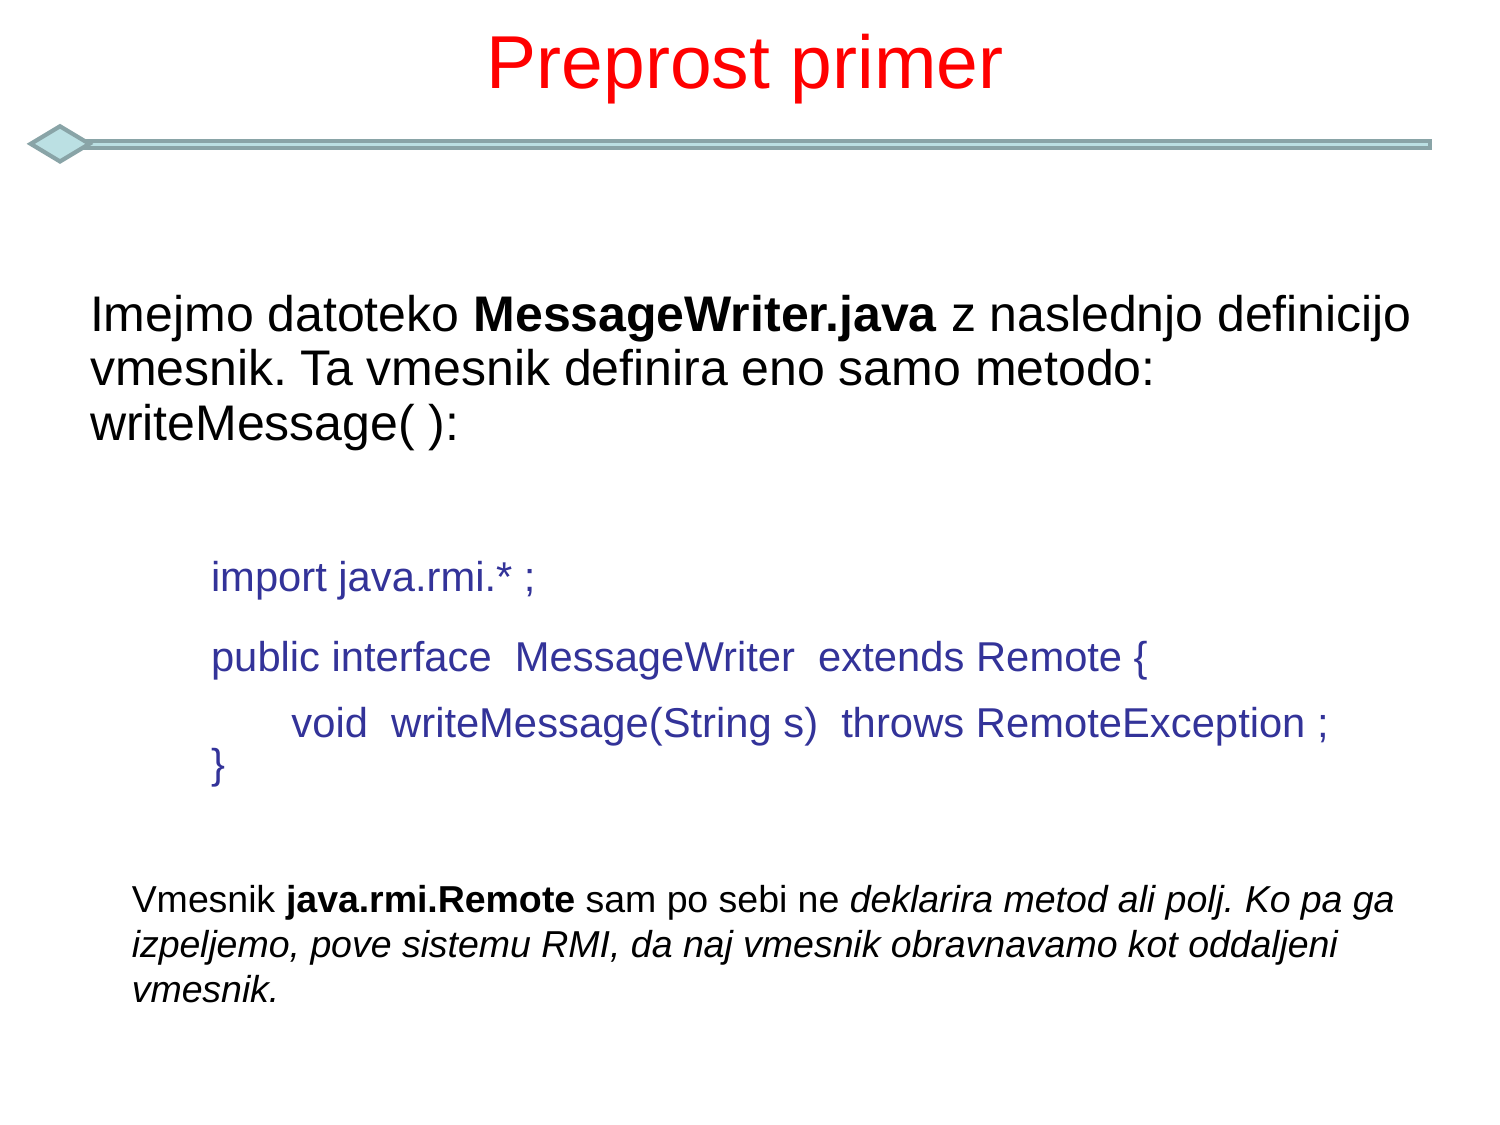

# Preprost primer
Imejmo datoteko MessageWriter.java z naslednjo definicijo vmesnik. Ta vmesnik definira eno samo metodo: writeMessage( ):
 import java.rmi.* ;
 public interface MessageWriter extends Remote {
 void writeMessage(String s) throws RemoteException ;
 }
Vmesnik java.rmi.Remote sam po sebi ne deklarira metod ali polj. Ko pa ga izpeljemo, pove sistemu RMI, da naj vmesnik obravnavamo kot oddaljeni vmesnik.